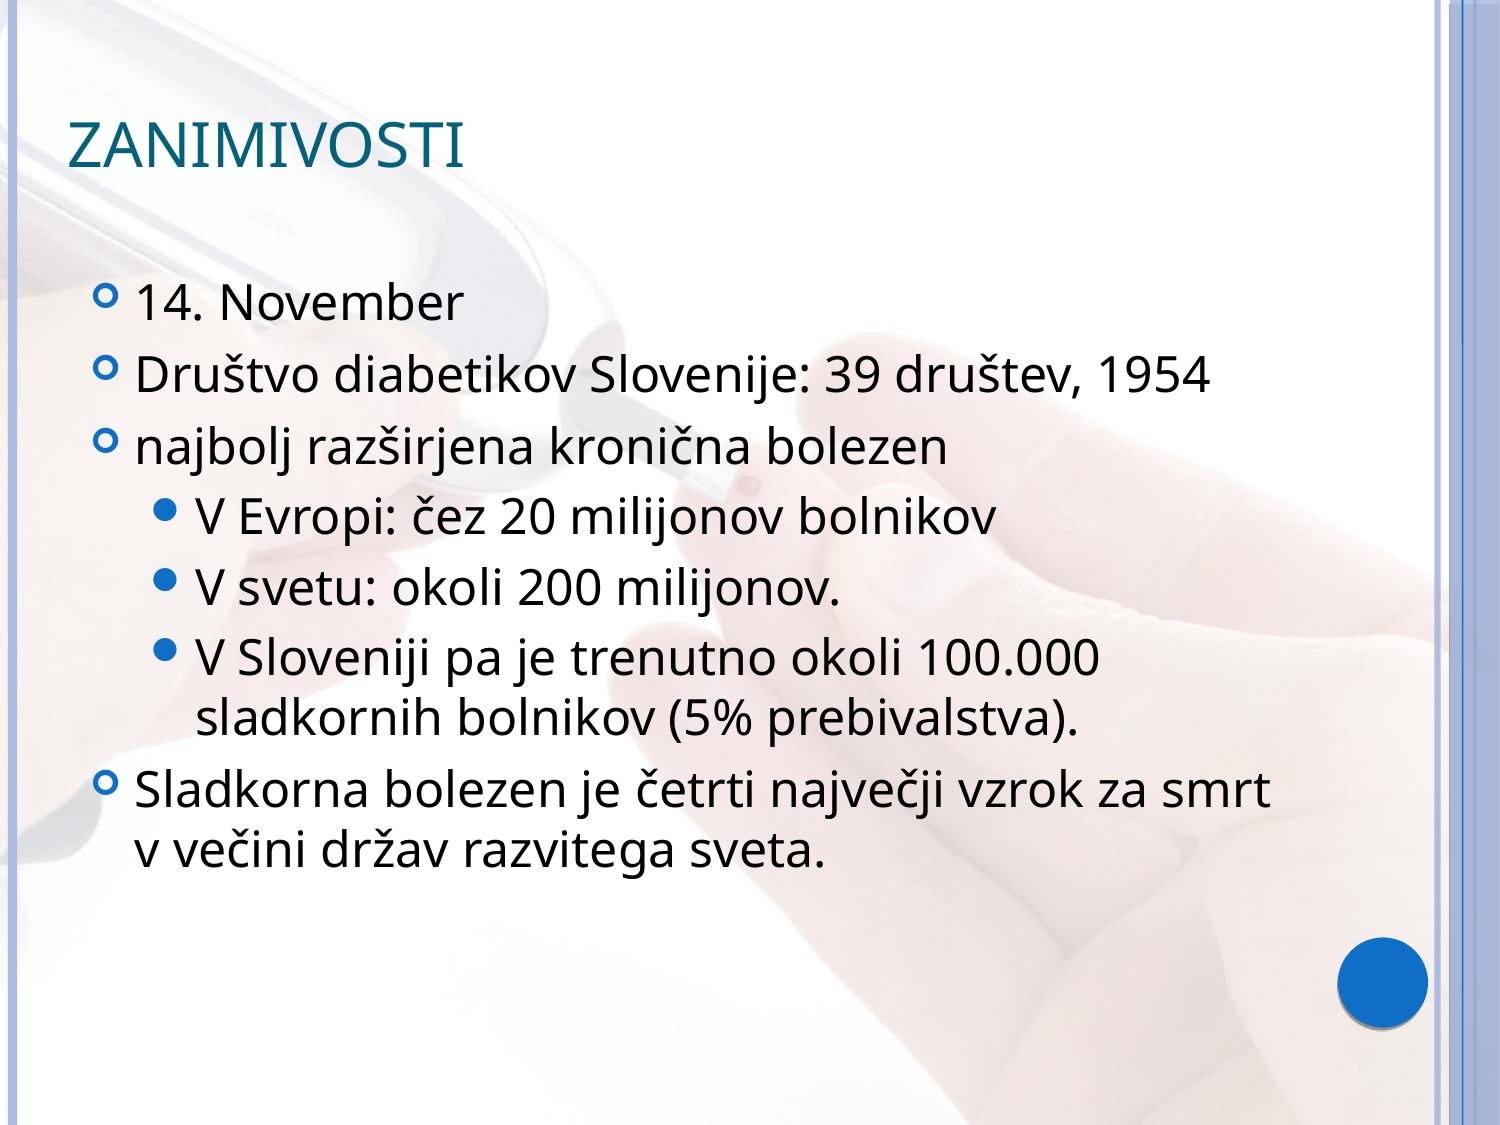

# zanimivosti
14. November
Društvo diabetikov Slovenije: 39 društev, 1954
najbolj razširjena kronična bolezen
V Evropi: čez 20 milijonov bolnikov
V svetu: okoli 200 milijonov.
V Sloveniji pa je trenutno okoli 100.000 sladkornih bolnikov (5% prebivalstva).
Sladkorna bolezen je četrti največji vzrok za smrt v večini držav razvitega sveta.